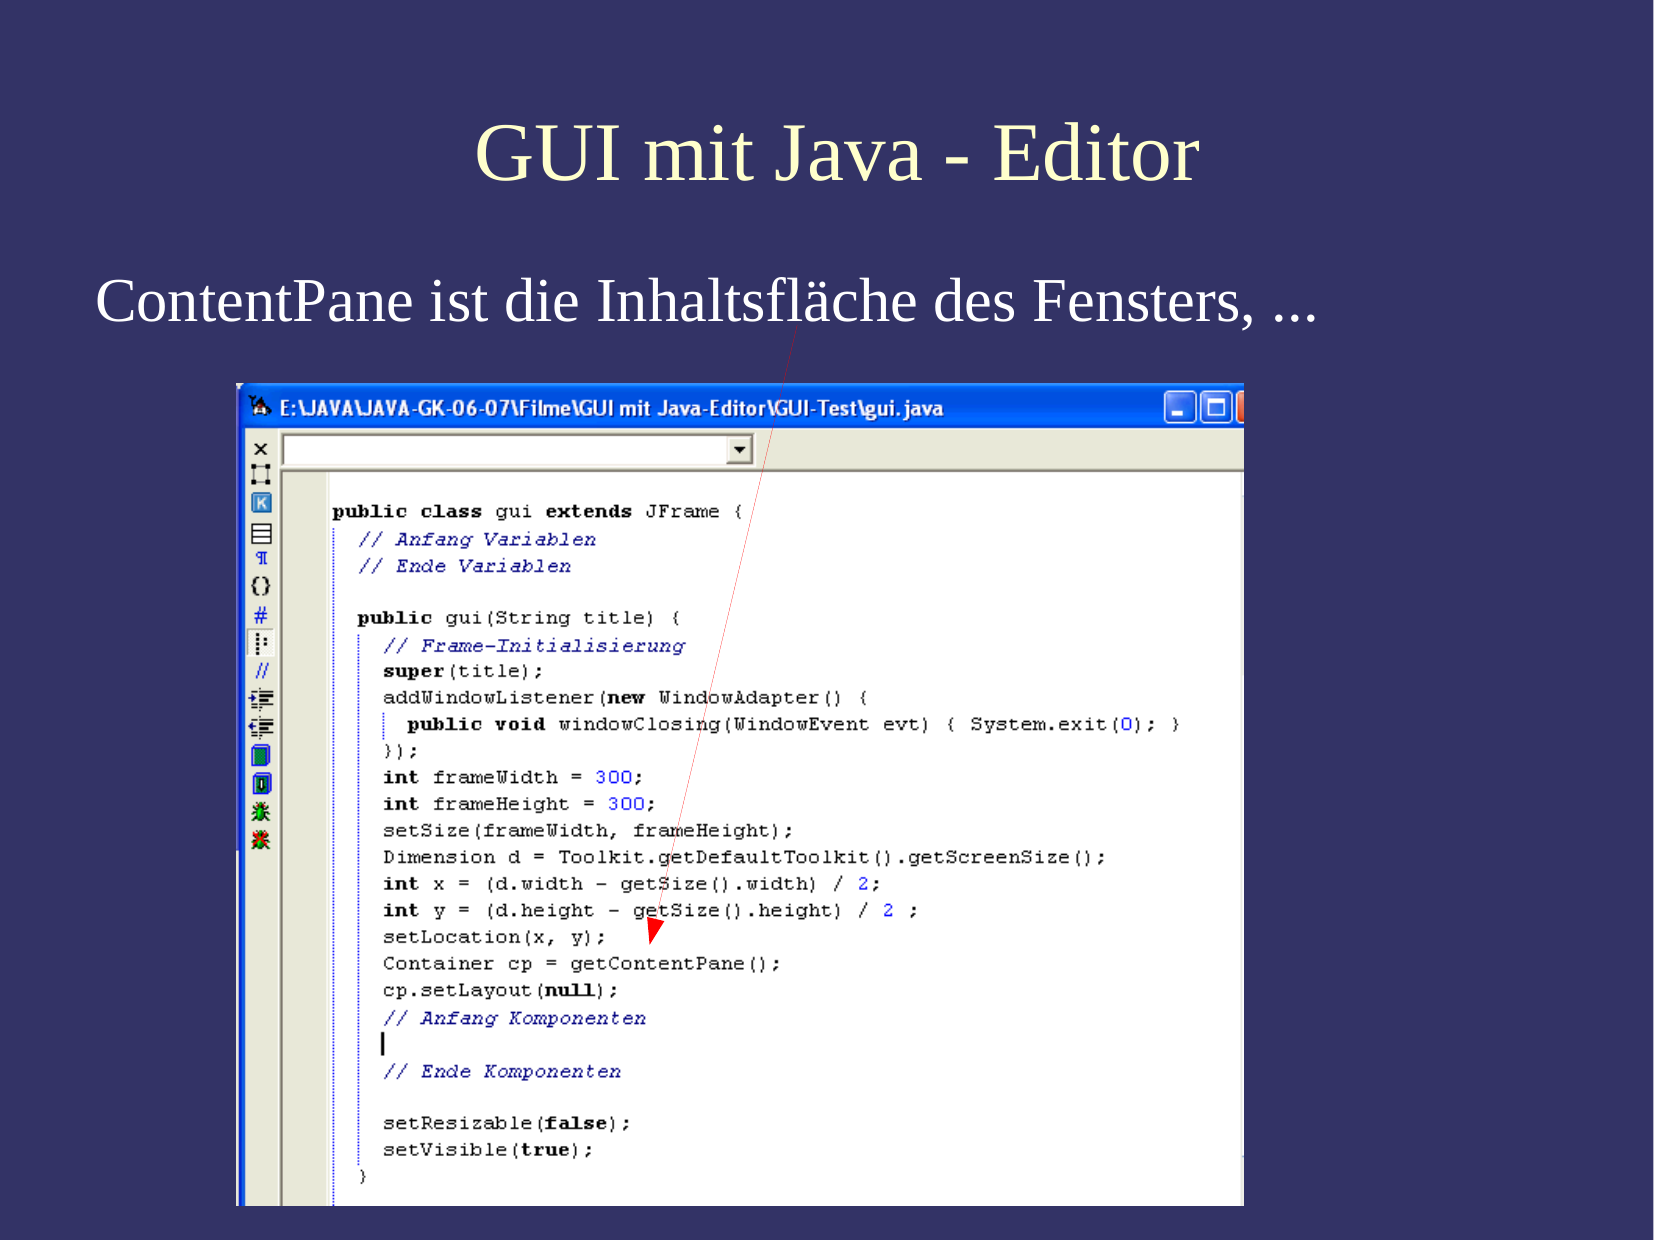

# GUI mit Java - Editor
ContentPane ist die Inhaltsfläche des Fensters, ...